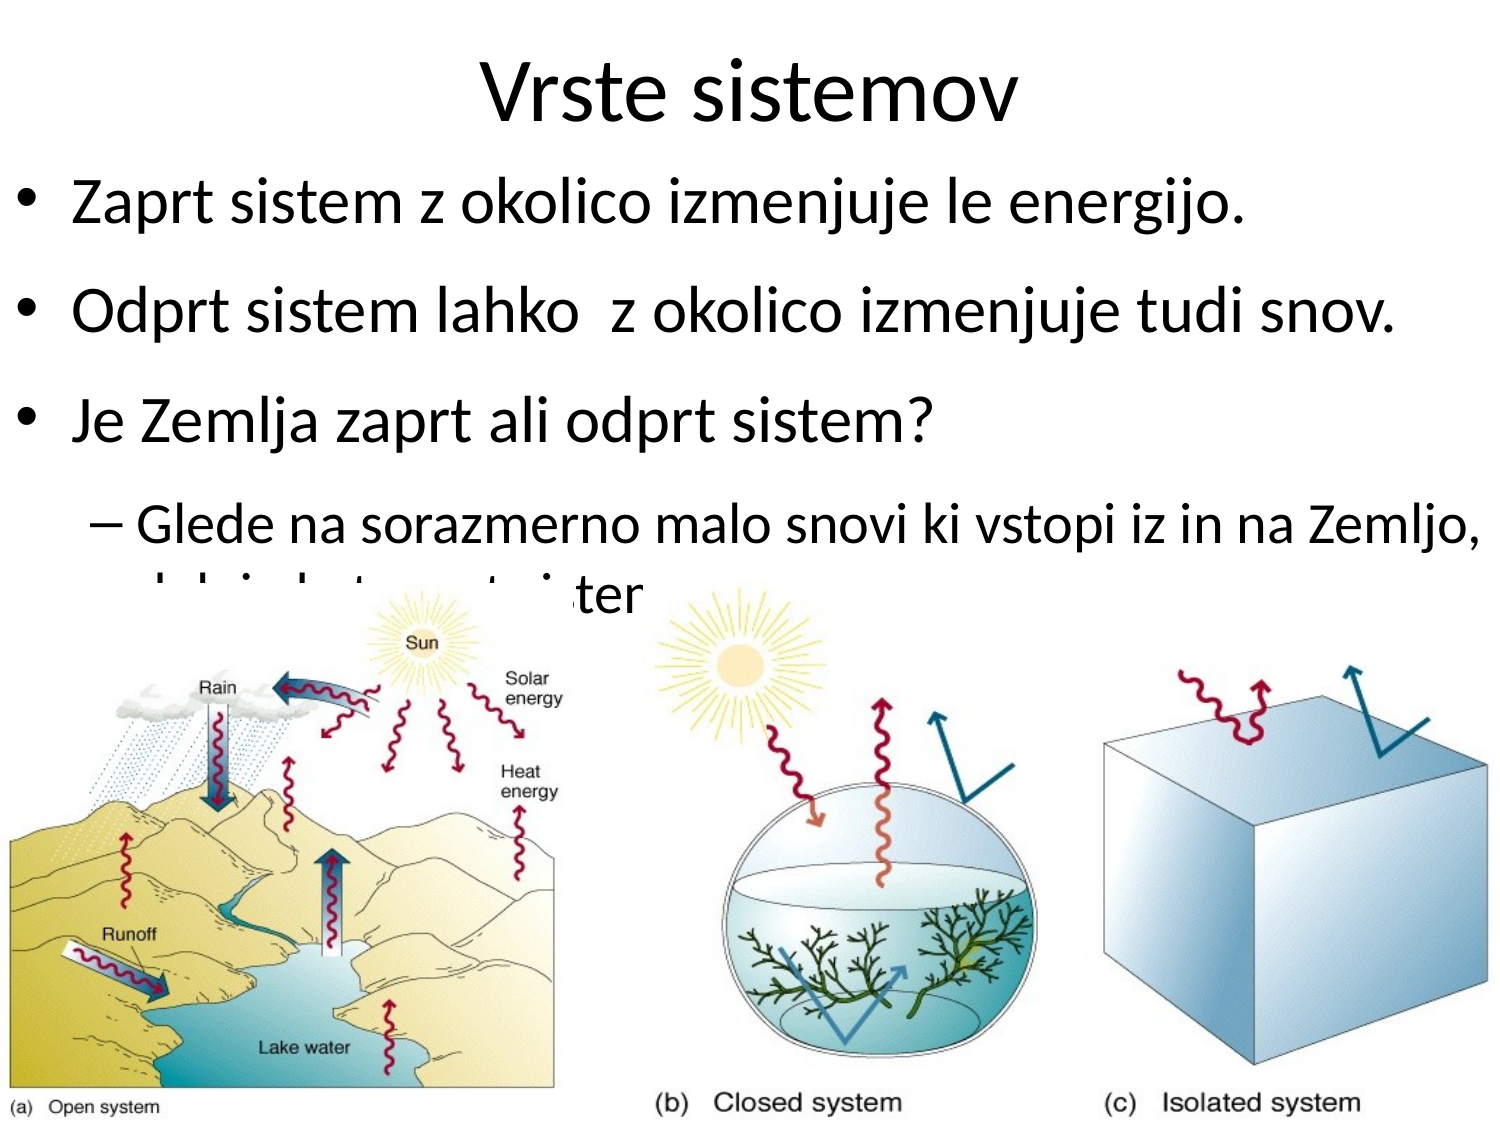

# Vrste sistemov
Zaprt sistem z okolico izmenjuje le energijo.
Odprt sistem lahko z okolico izmenjuje tudi snov.
Je Zemlja zaprt ali odprt sistem?
Glede na sorazmerno malo snovi ki vstopi iz in na Zemljo, deluje kot zaprt sistem.